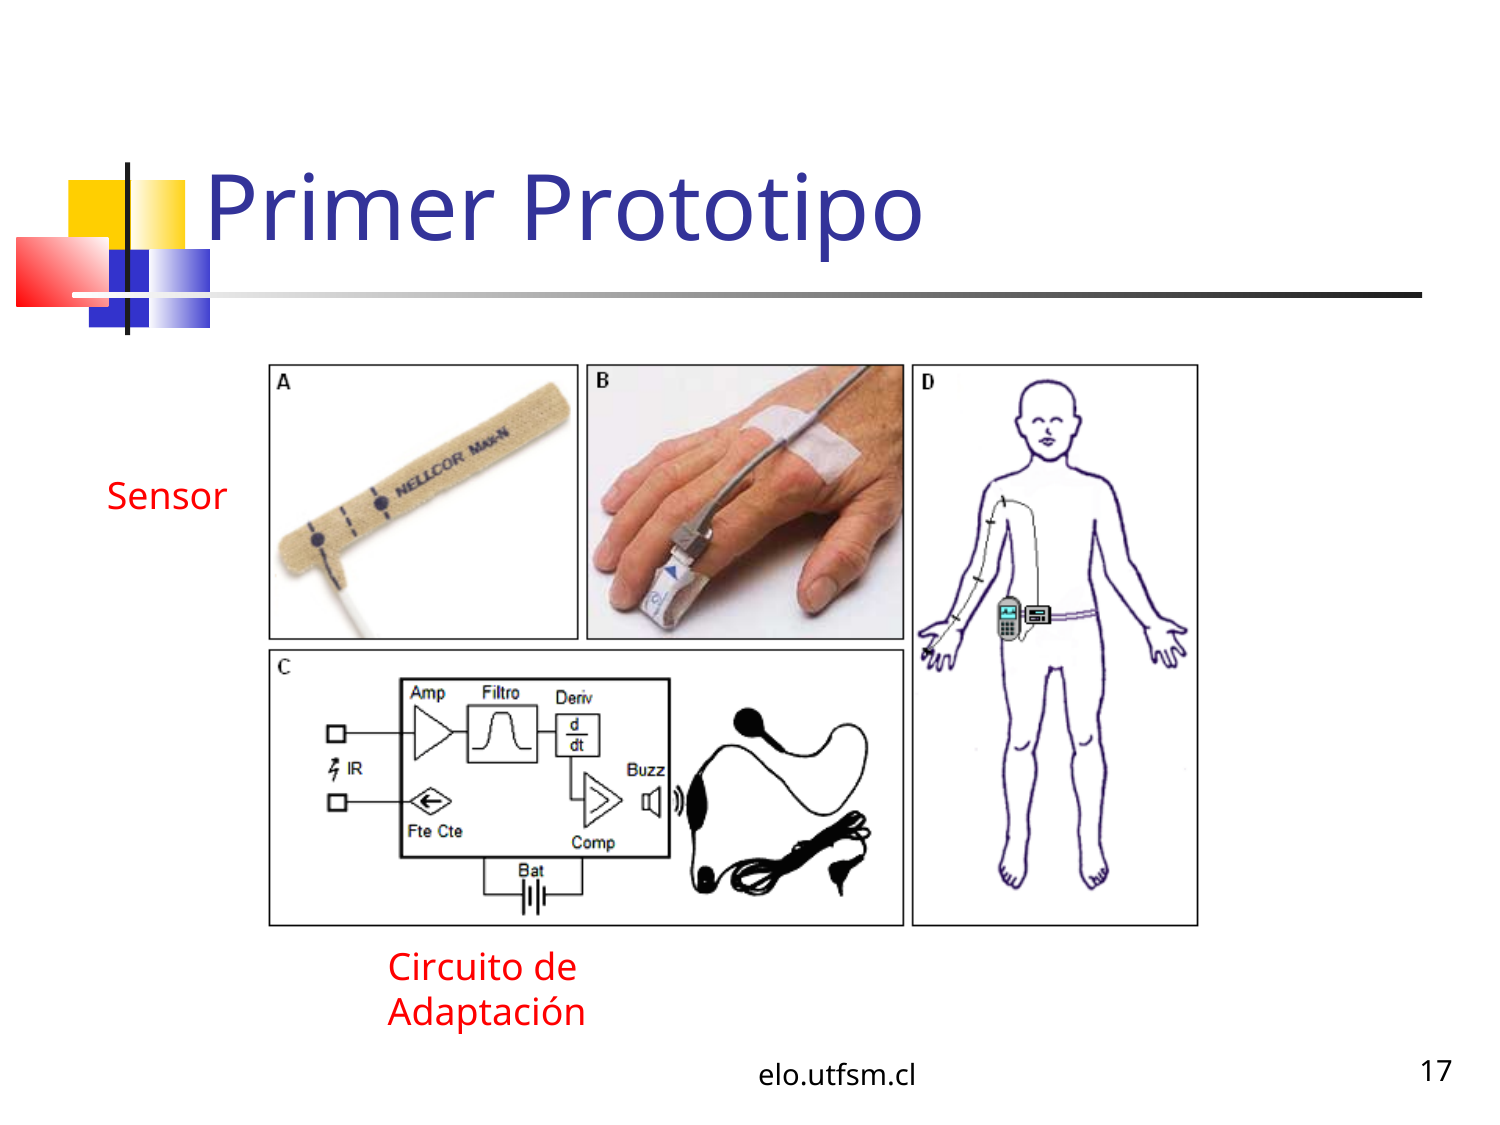

# Primer Prototipo
Sensor
Circuito de Adaptación
elo.utfsm.cl